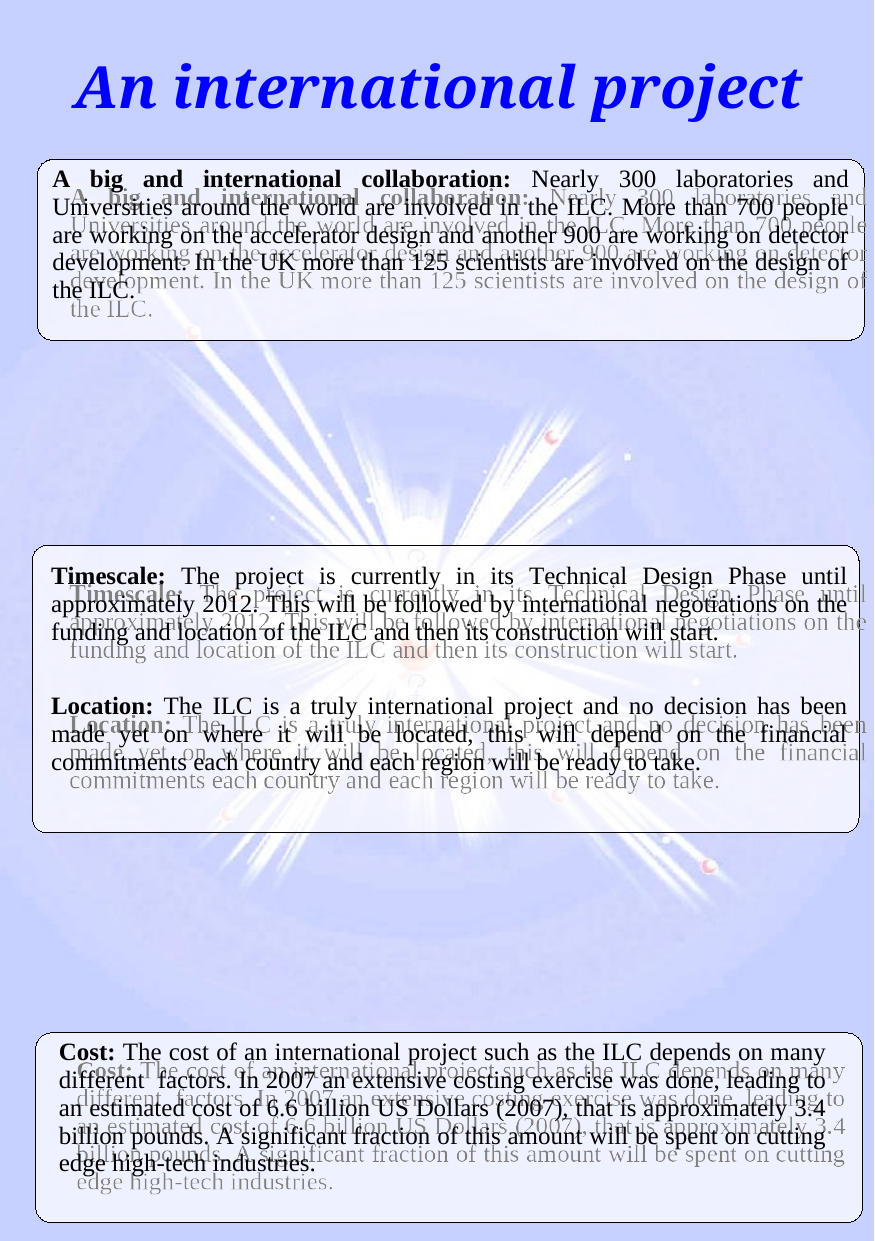

# An international project
A big and international collaboration: Nearly 300 laboratories and Universities around the world are involved in the ILC. More than 700 people are working on the accelerator design and another 900 are working on detector development. In the UK more than 125 scientists are involved on the design of the ILC.
Timescale: The project is currently in its Technical Design Phase until approximately 2012. This will be followed by international negotiations on the funding and location of the ILC and then its construction will start.
Location: The ILC is a truly international project and no decision has been made yet on where it will be located, this will depend on the financial commitments each country and each region will be ready to take.
Cost: The cost of an international project such as the ILC depends on many different factors. In 2007 an extensive costing exercise was done, leading to an estimated cost of 6.6 billion US Dollars (2007), that is approximately 3.4 billion pounds. A significant fraction of this amount will be spent on cutting edge high-tech industries.